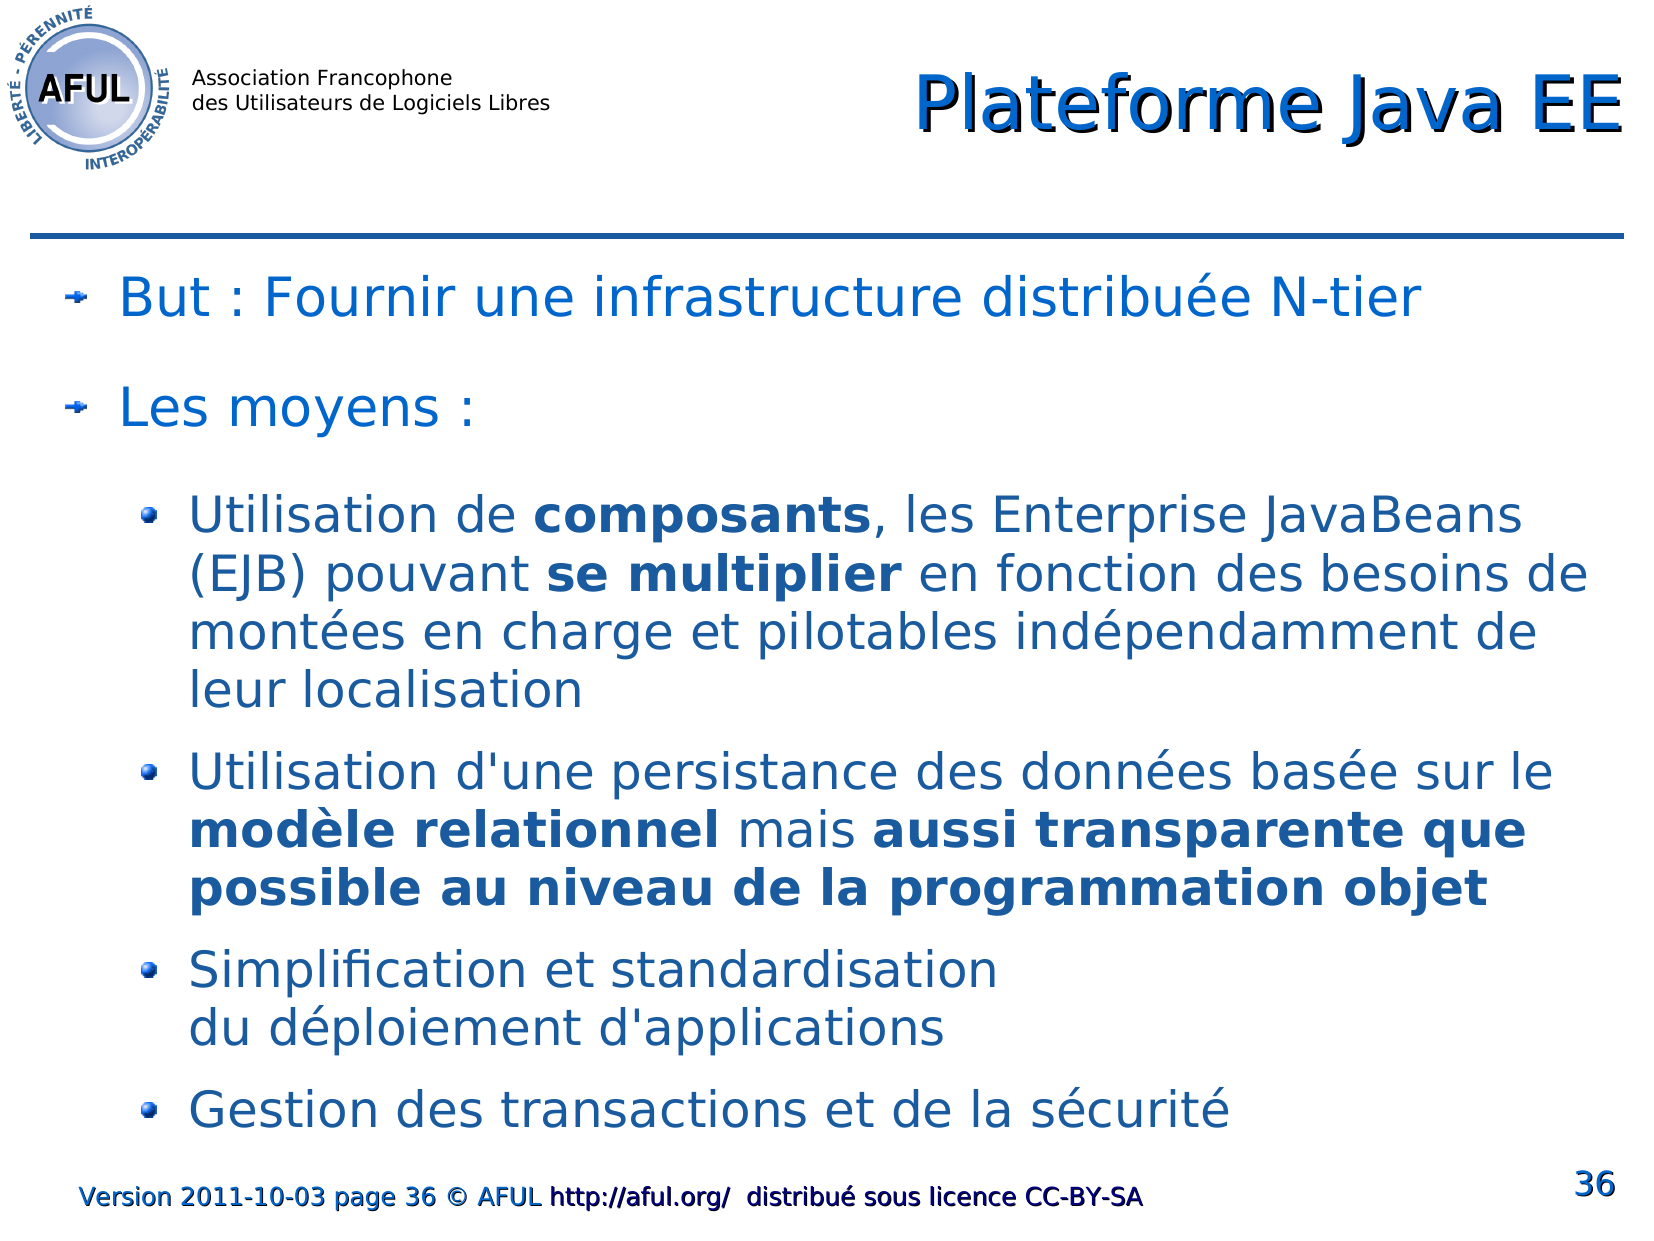

# Plateforme Java EE
But : Fournir une infrastructure distribuée N-tier
Les moyens :
Utilisation de composants, les Enterprise JavaBeans (EJB) pouvant se multiplier en fonction des besoins de montées en charge et pilotables indépendamment de leur localisation
Utilisation d'une persistance des données basée sur le modèle relationnel mais aussi transparente que possible au niveau de la programmation objet
Simplification et standardisation
du déploiement d'applications
Gestion des transactions et de la sécurité